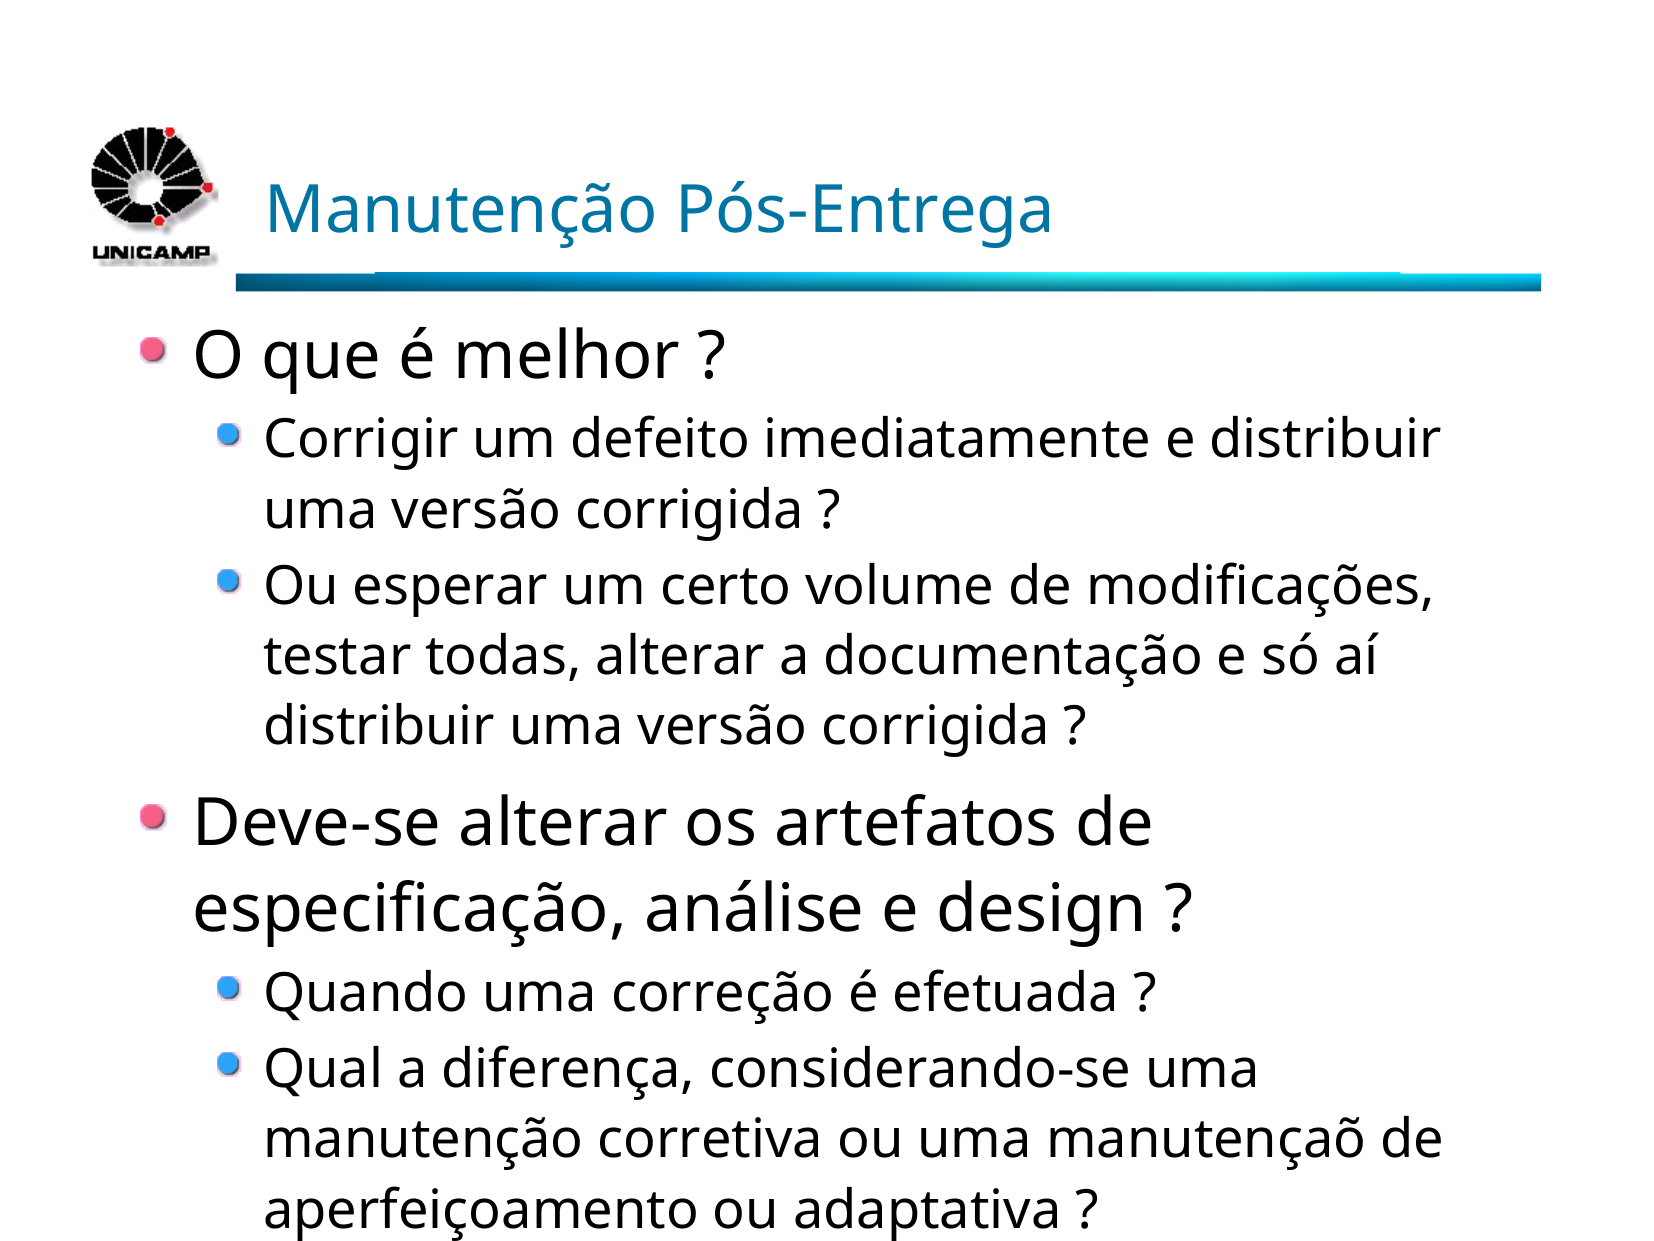

# Manutenção Pós-Entrega
O que é melhor ?
Corrigir um defeito imediatamente e distribuir uma versão corrigida ?
Ou esperar um certo volume de modificações, testar todas, alterar a documentação e só aí distribuir uma versão corrigida ?
Deve-se alterar os artefatos de especificação, análise e design ?
Quando uma correção é efetuada ?
Qual a diferença, considerando-se uma manutenção corretiva ou uma manutençaõ de aperfeiçoamento ou adaptativa ?